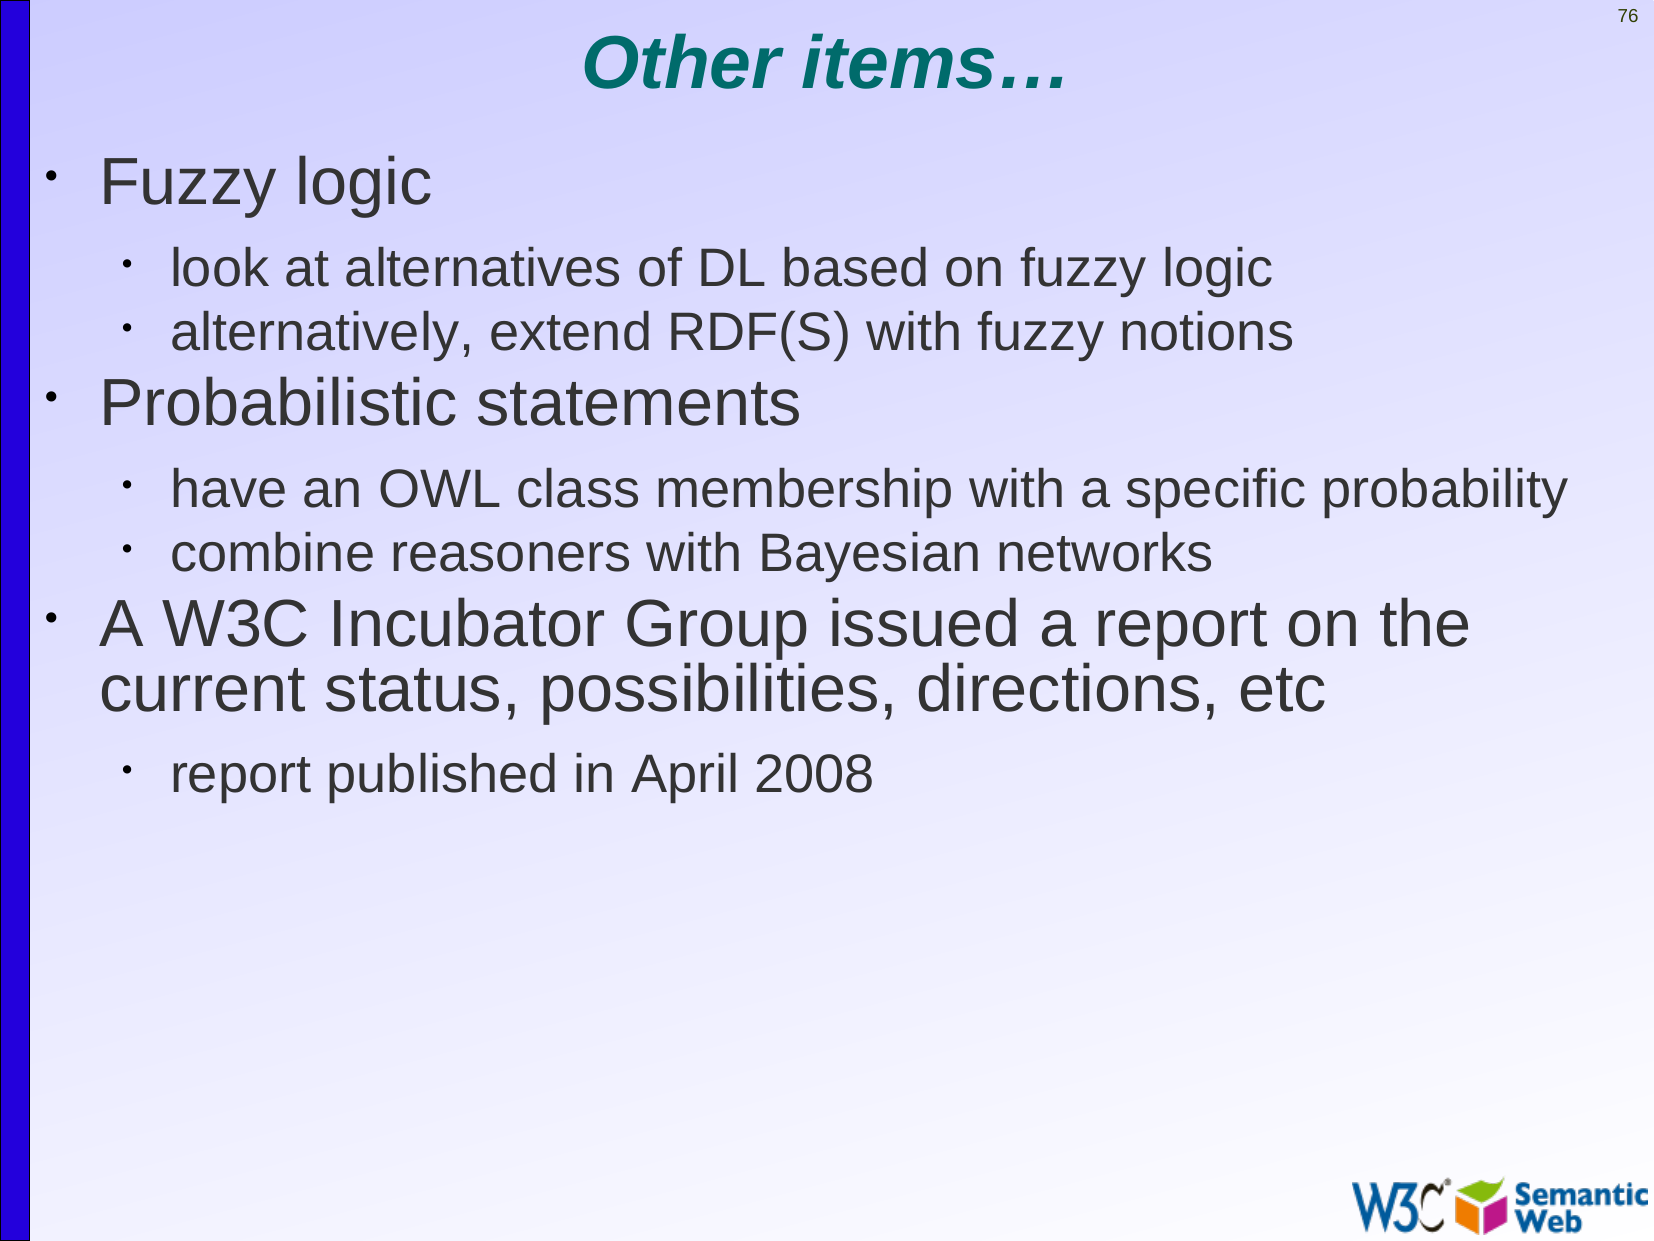

# Other items…
Fuzzy logic
look at alternatives of DL based on fuzzy logic
alternatively, extend RDF(S) with fuzzy notions
Probabilistic statements
have an OWL class membership with a specific probability
combine reasoners with Bayesian networks
A W3C Incubator Group issued a report on the current status, possibilities, directions, etc
report published in April 2008